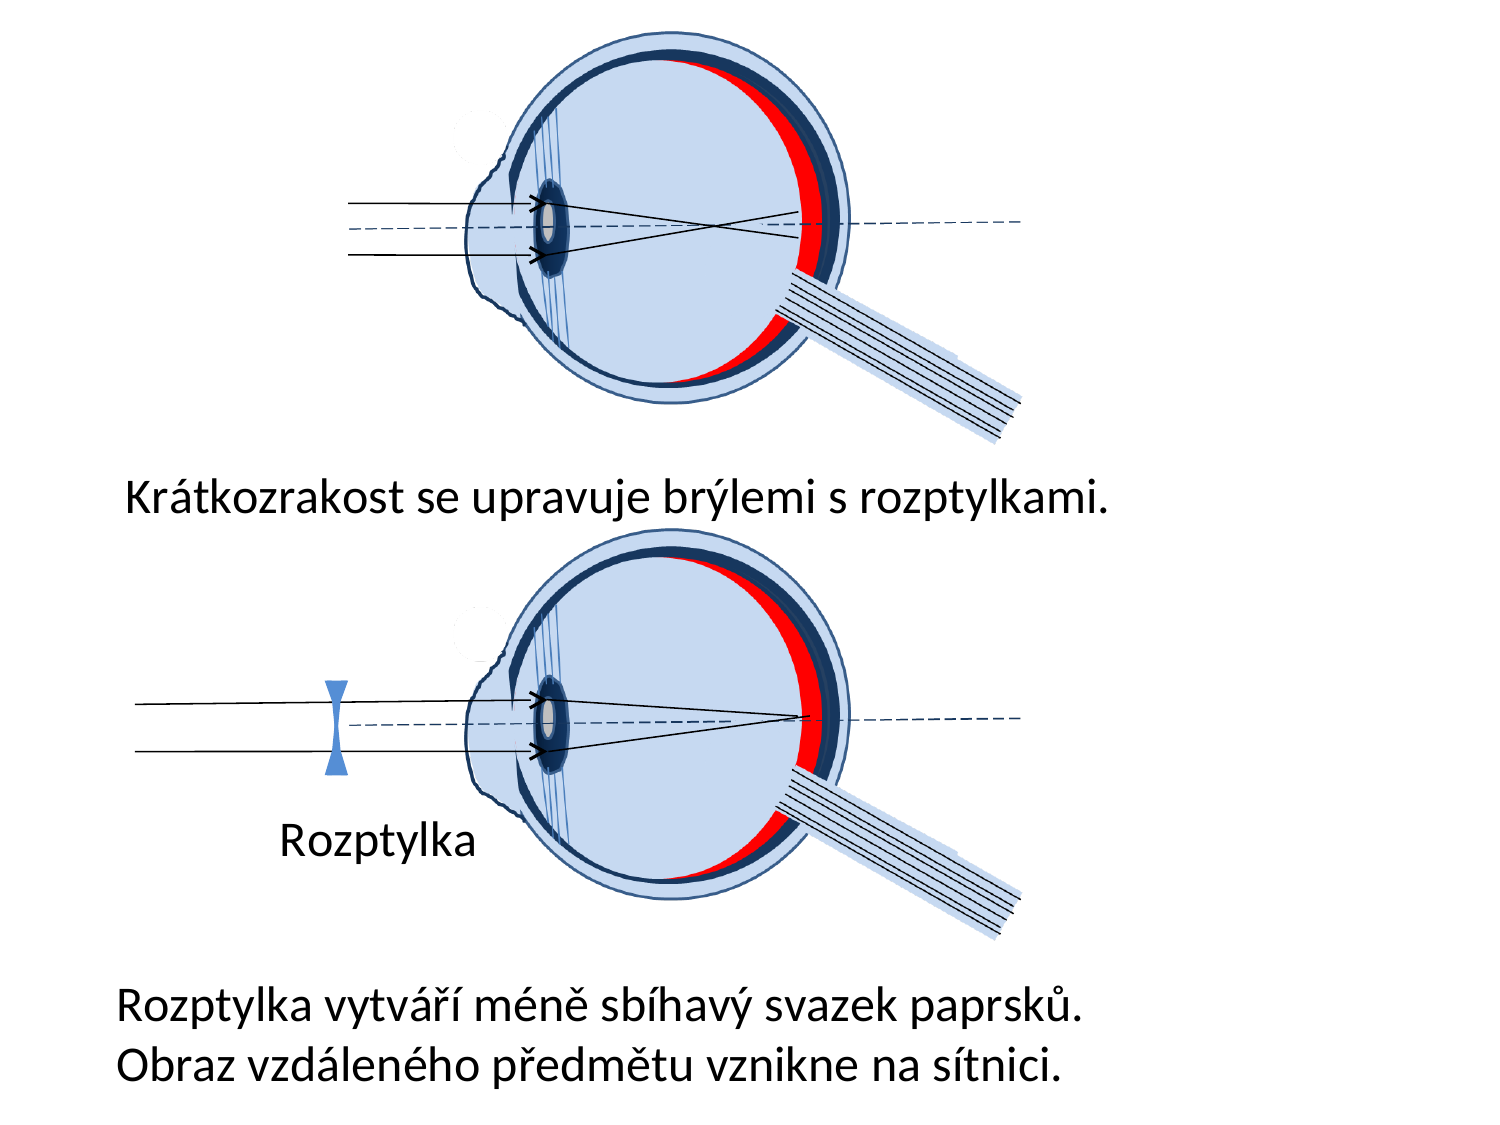

Krátkozrakost se upravuje brýlemi s rozptylkami.
Rozptylka
Rozptylka vytváří méně sbíhavý svazek paprsků.
Obraz vzdáleného předmětu vznikne na sítnici.